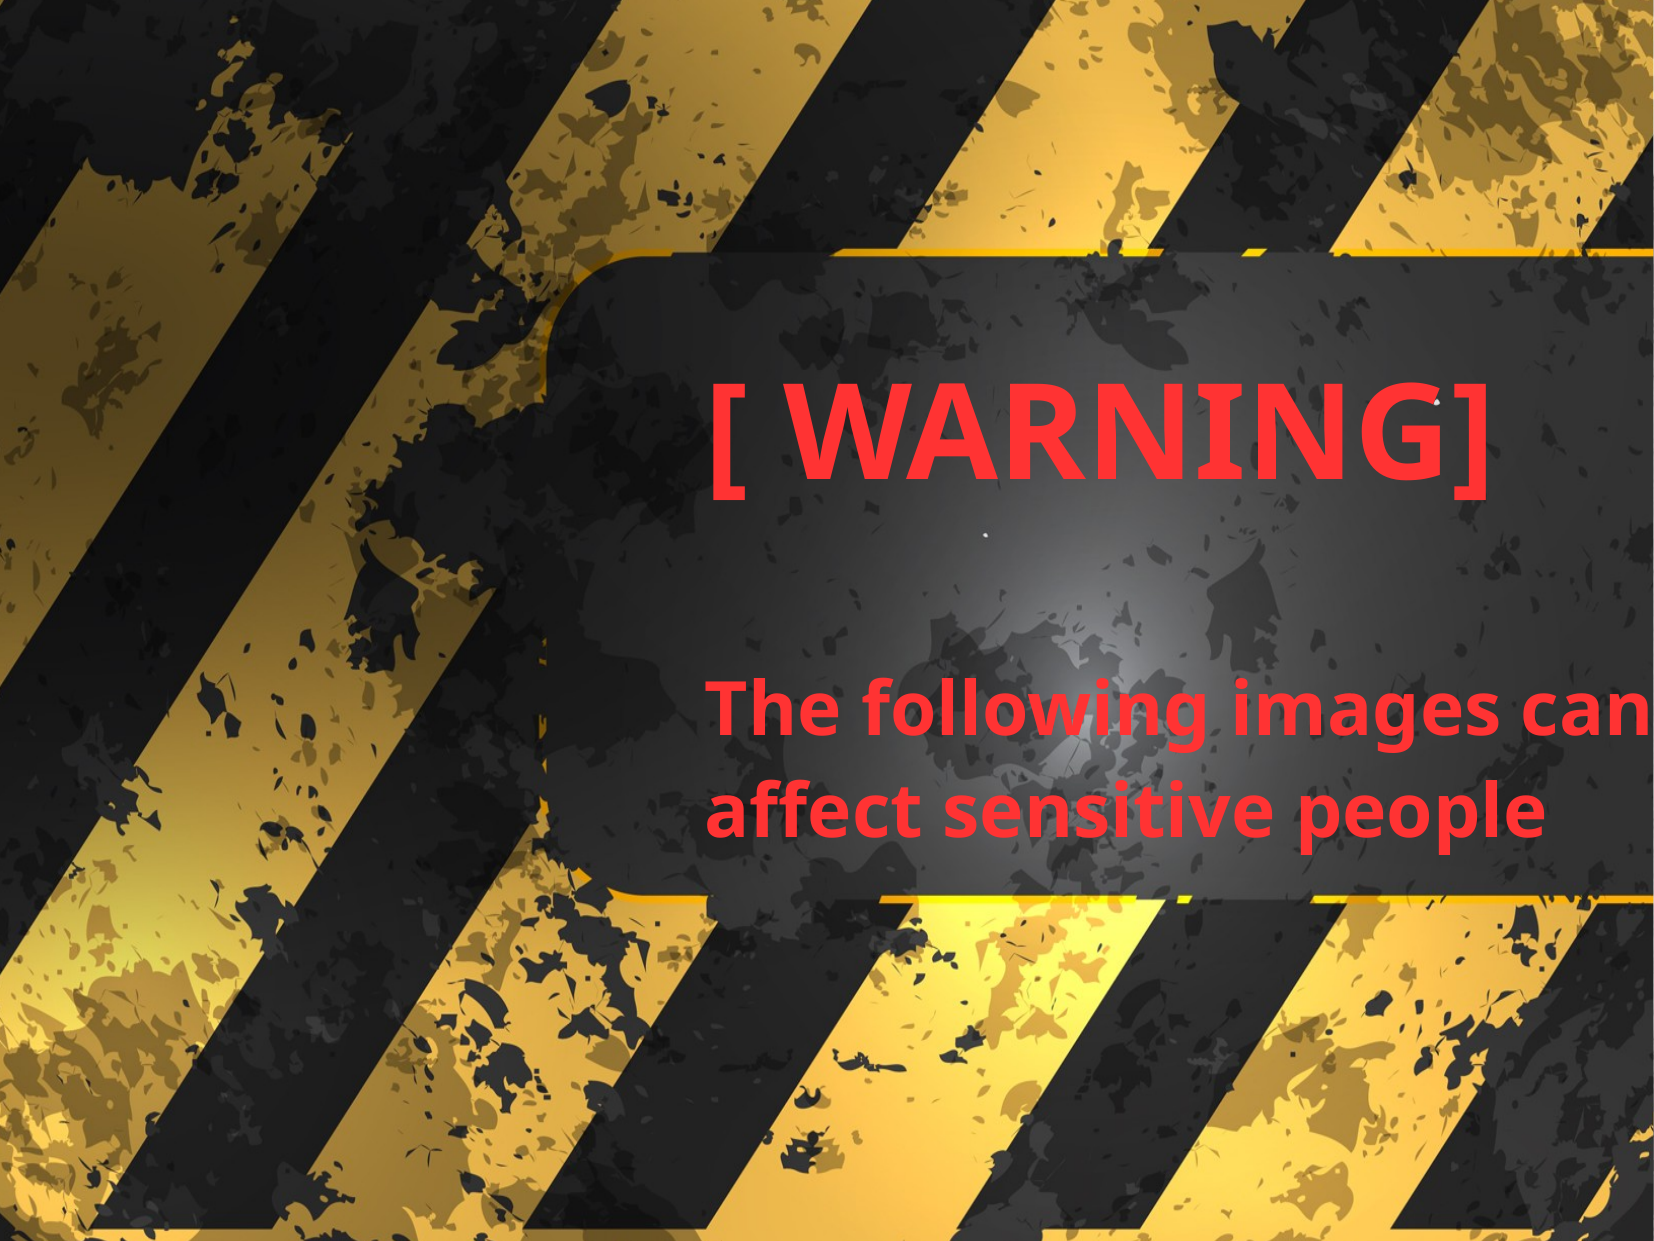

[ WARNING]
The following images can affect sensitive people